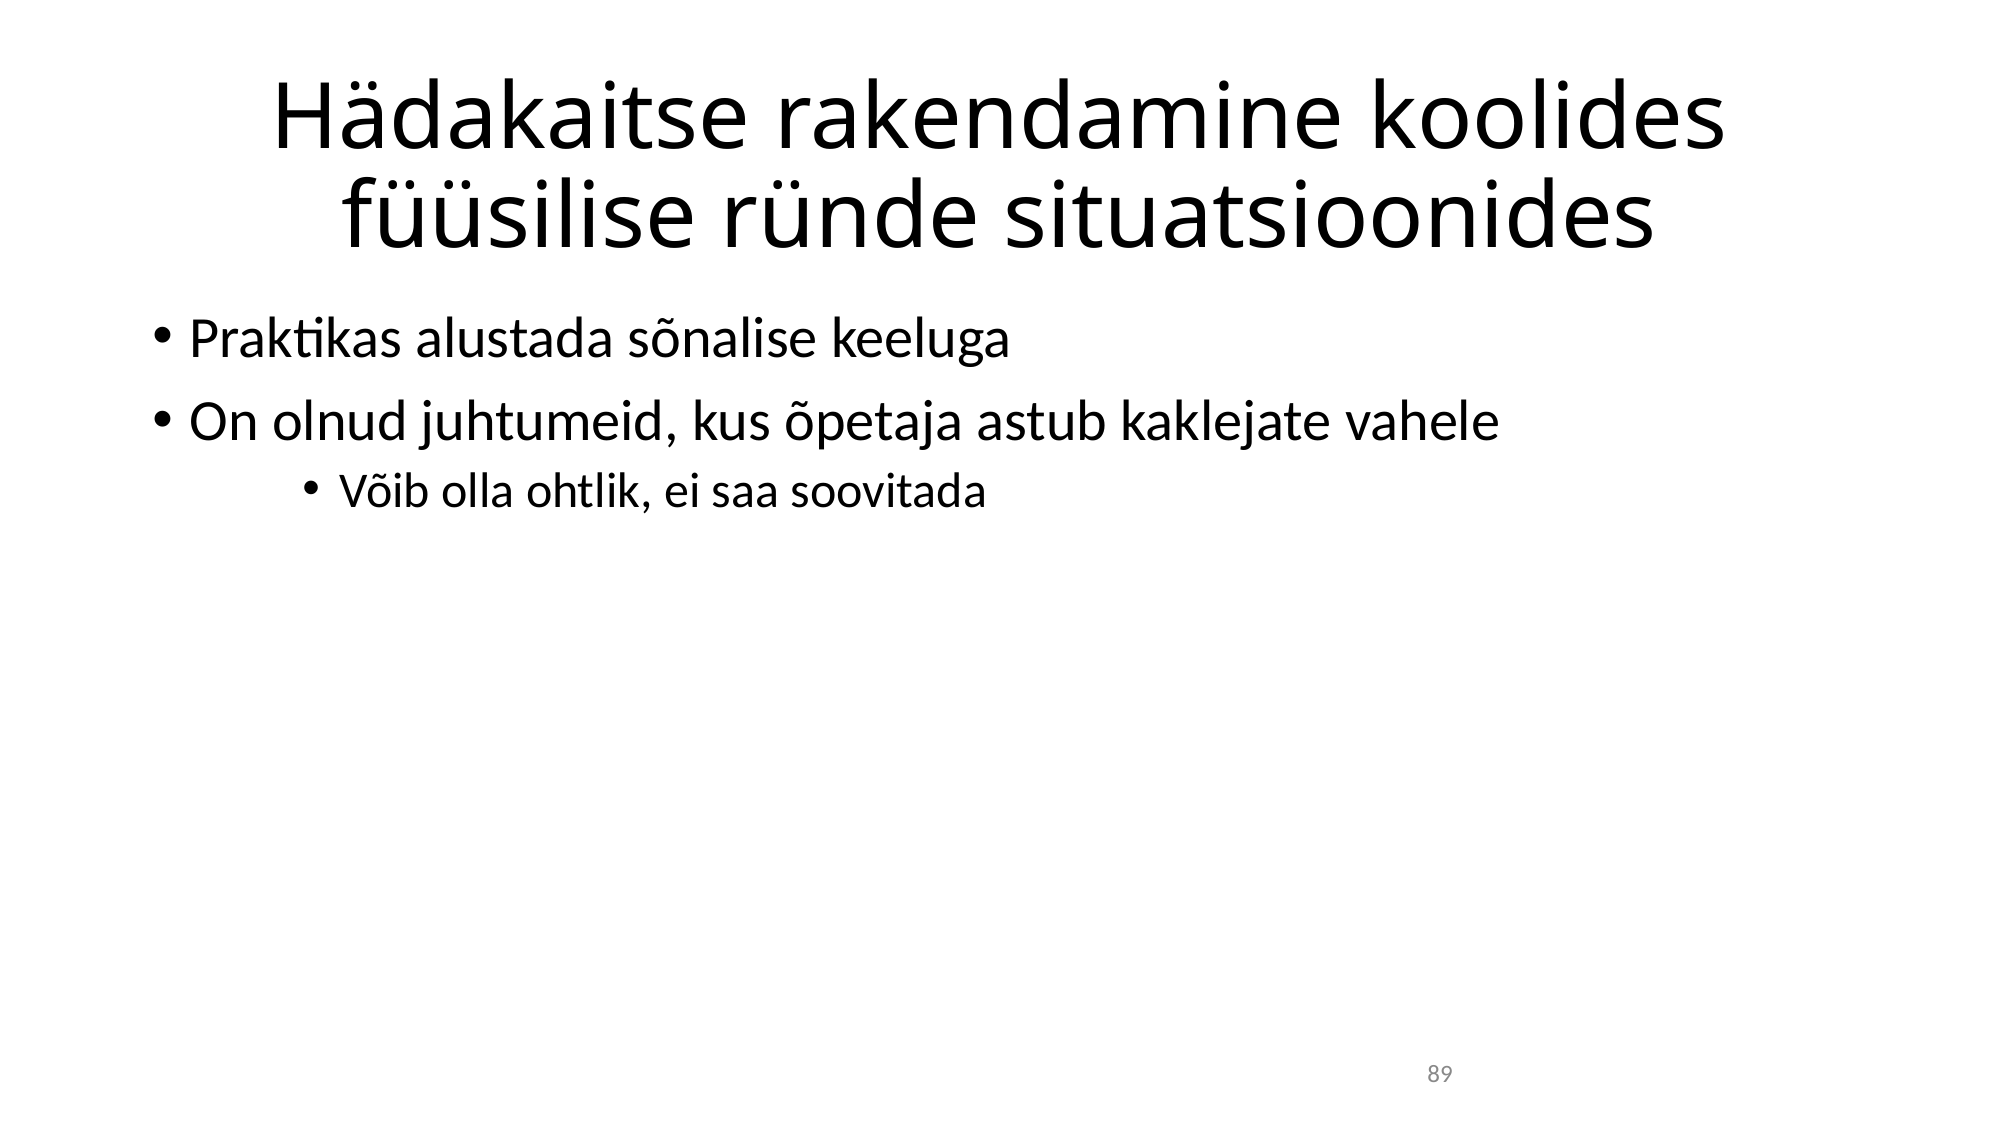

# Hädakaitse rakendamine koolides füüsilise ründe situatsioonides
Praktikas alustada sõnalise keeluga
On olnud juhtumeid, kus õpetaja astub kaklejate vahele
Võib olla ohtlik, ei saa soovitada
89